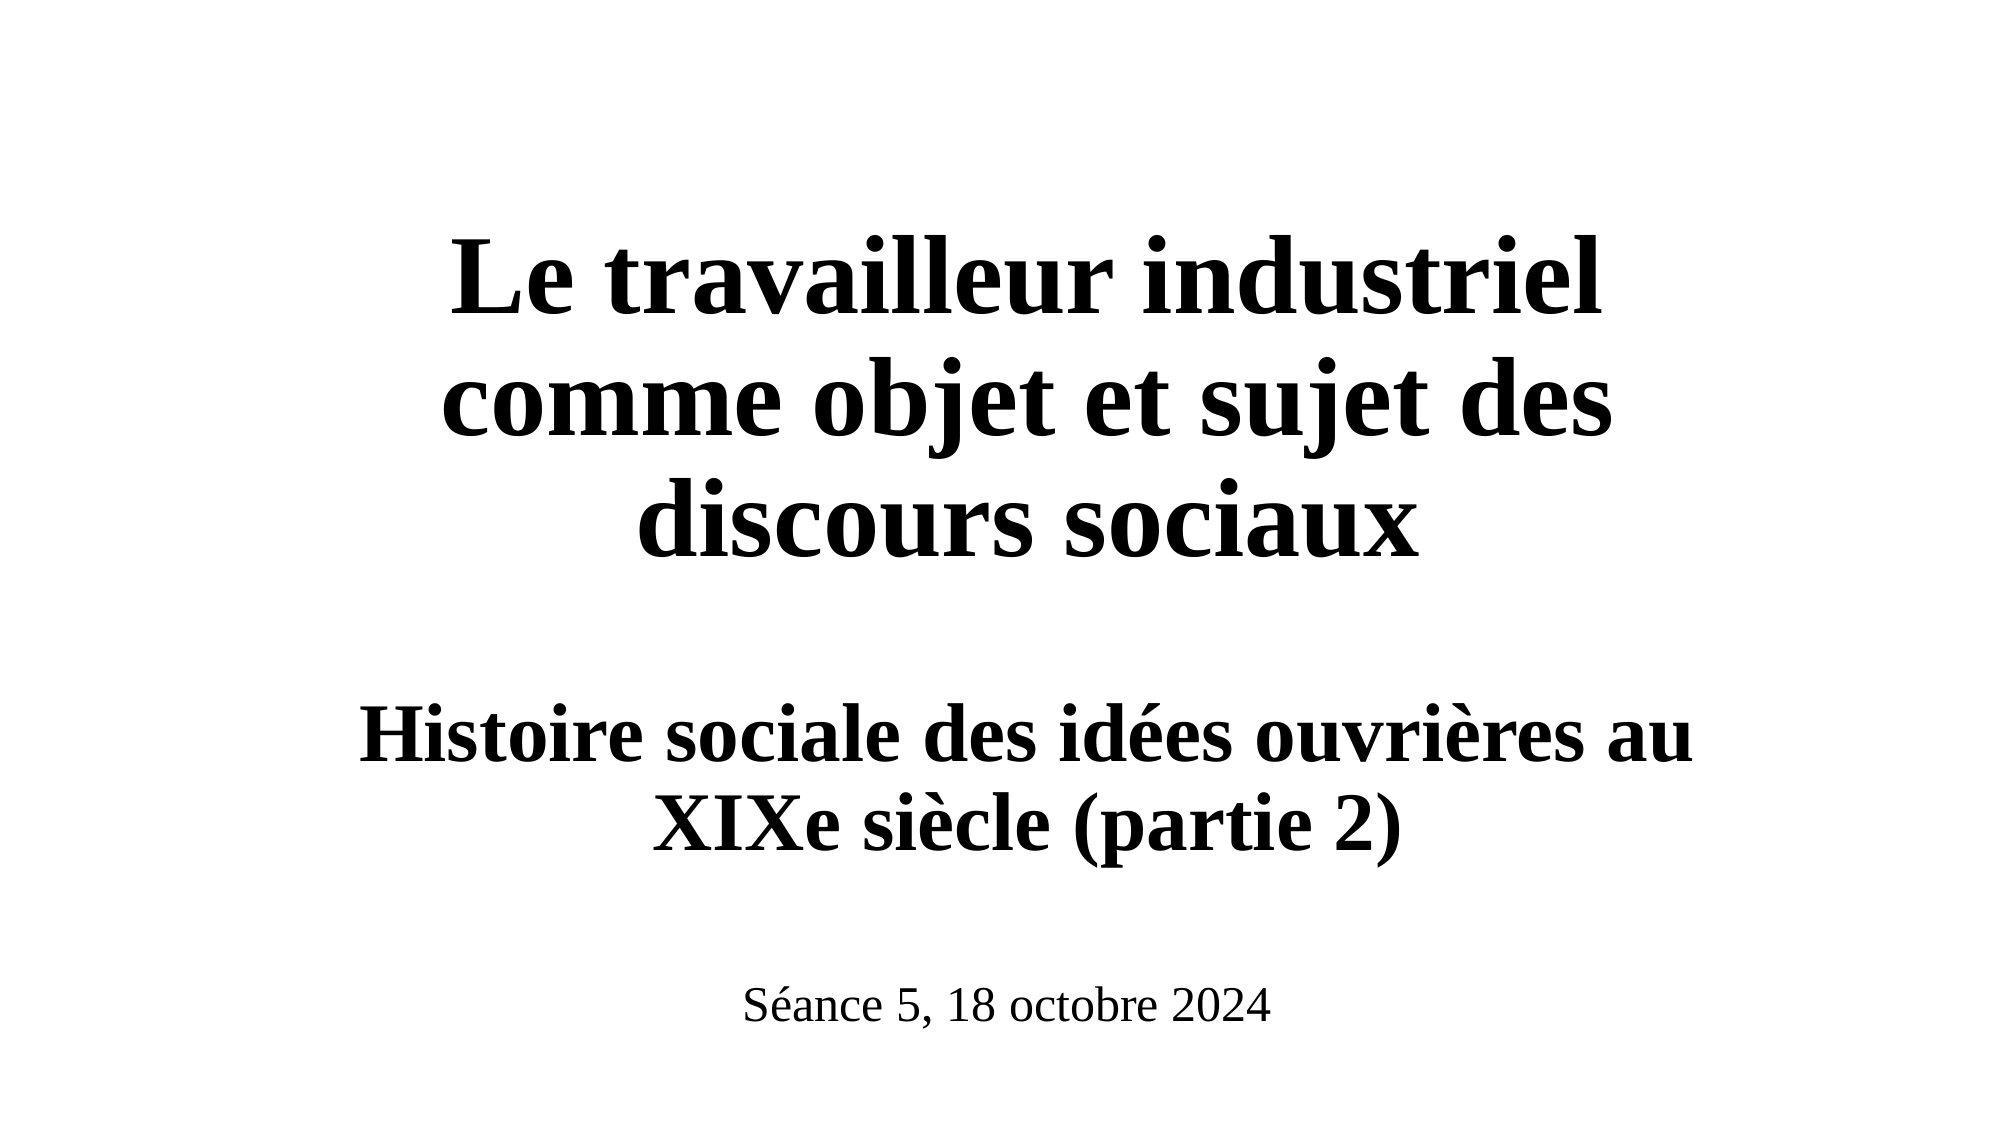

# Le travailleur industriel comme objet et sujet des discours sociaux Histoire sociale des idées ouvrières au XIXe siècle (partie 2)
Séance 5, 18 octobre 2024